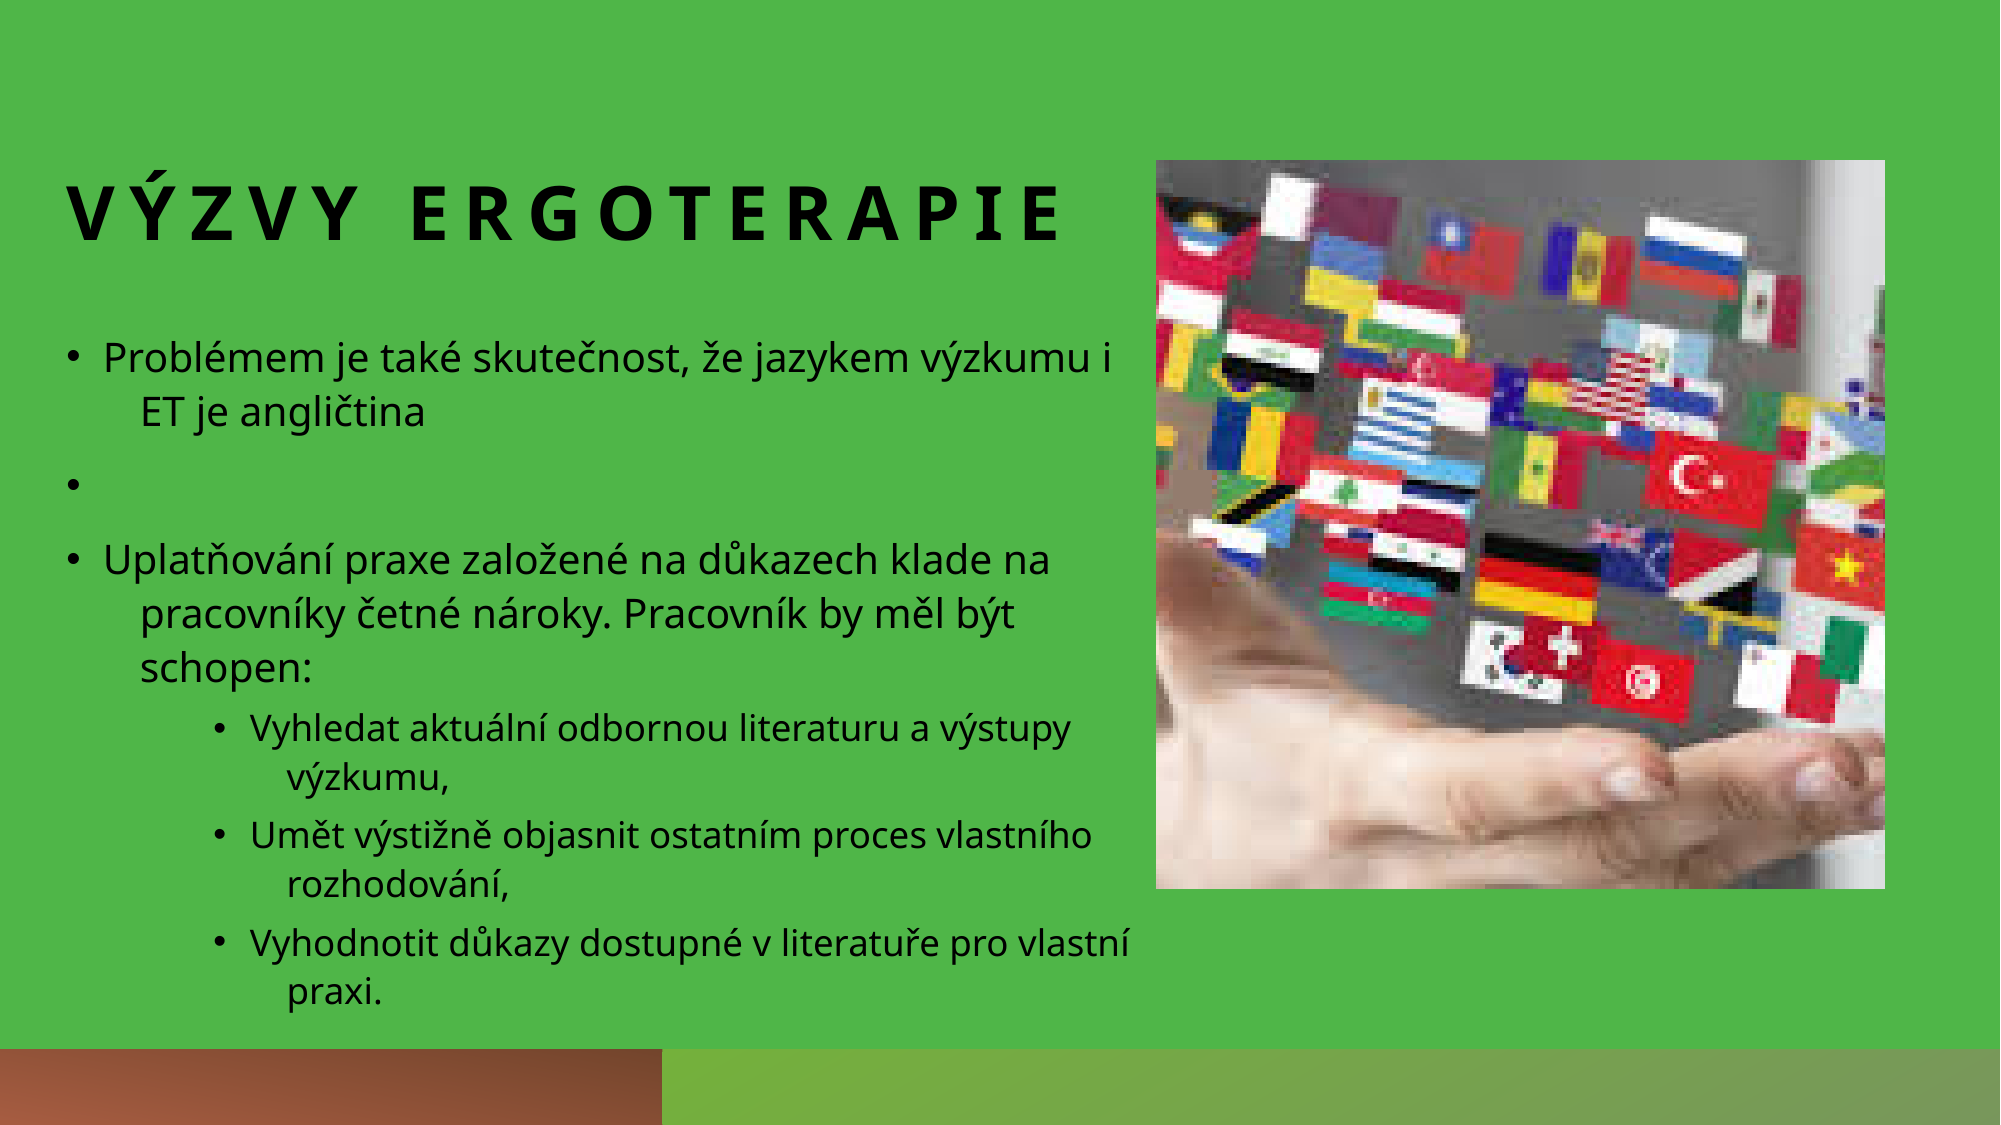

# VÝZVY ERGOTERAPIE
Problémem je také skutečnost, že jazykem výzkumu i ET je angličtina
Uplatňování praxe založené na důkazech klade na pracovníky četné nároky. Pracovník by měl být schopen:
Vyhledat aktuální odbornou literaturu a výstupy výzkumu,
Umět výstižně objasnit ostatním proces vlastního rozhodování,
Vyhodnotit důkazy dostupné v literatuře pro vlastní praxi.